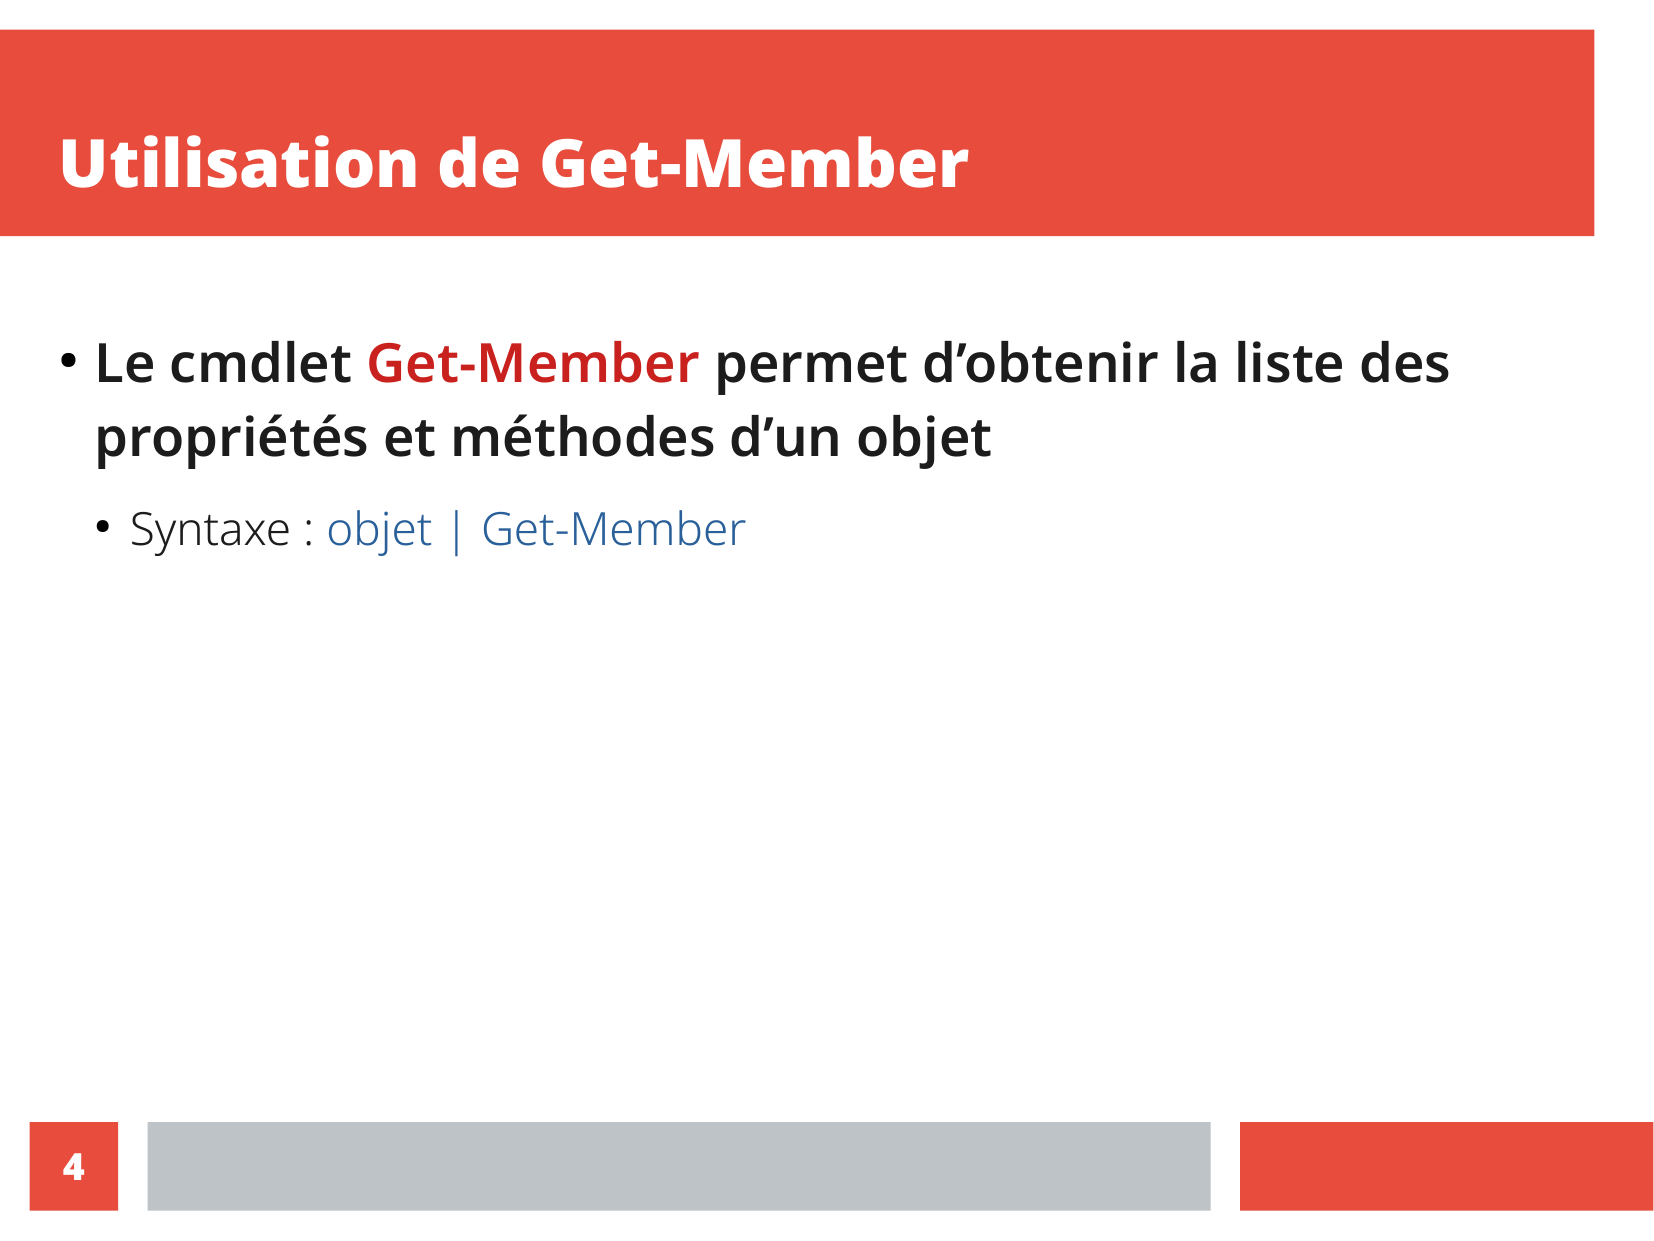

# Utilisation de Get-Member
Le cmdlet Get-Member permet d’obtenir la liste des propriétés et méthodes d’un objet
Syntaxe : objet | Get-Member
4